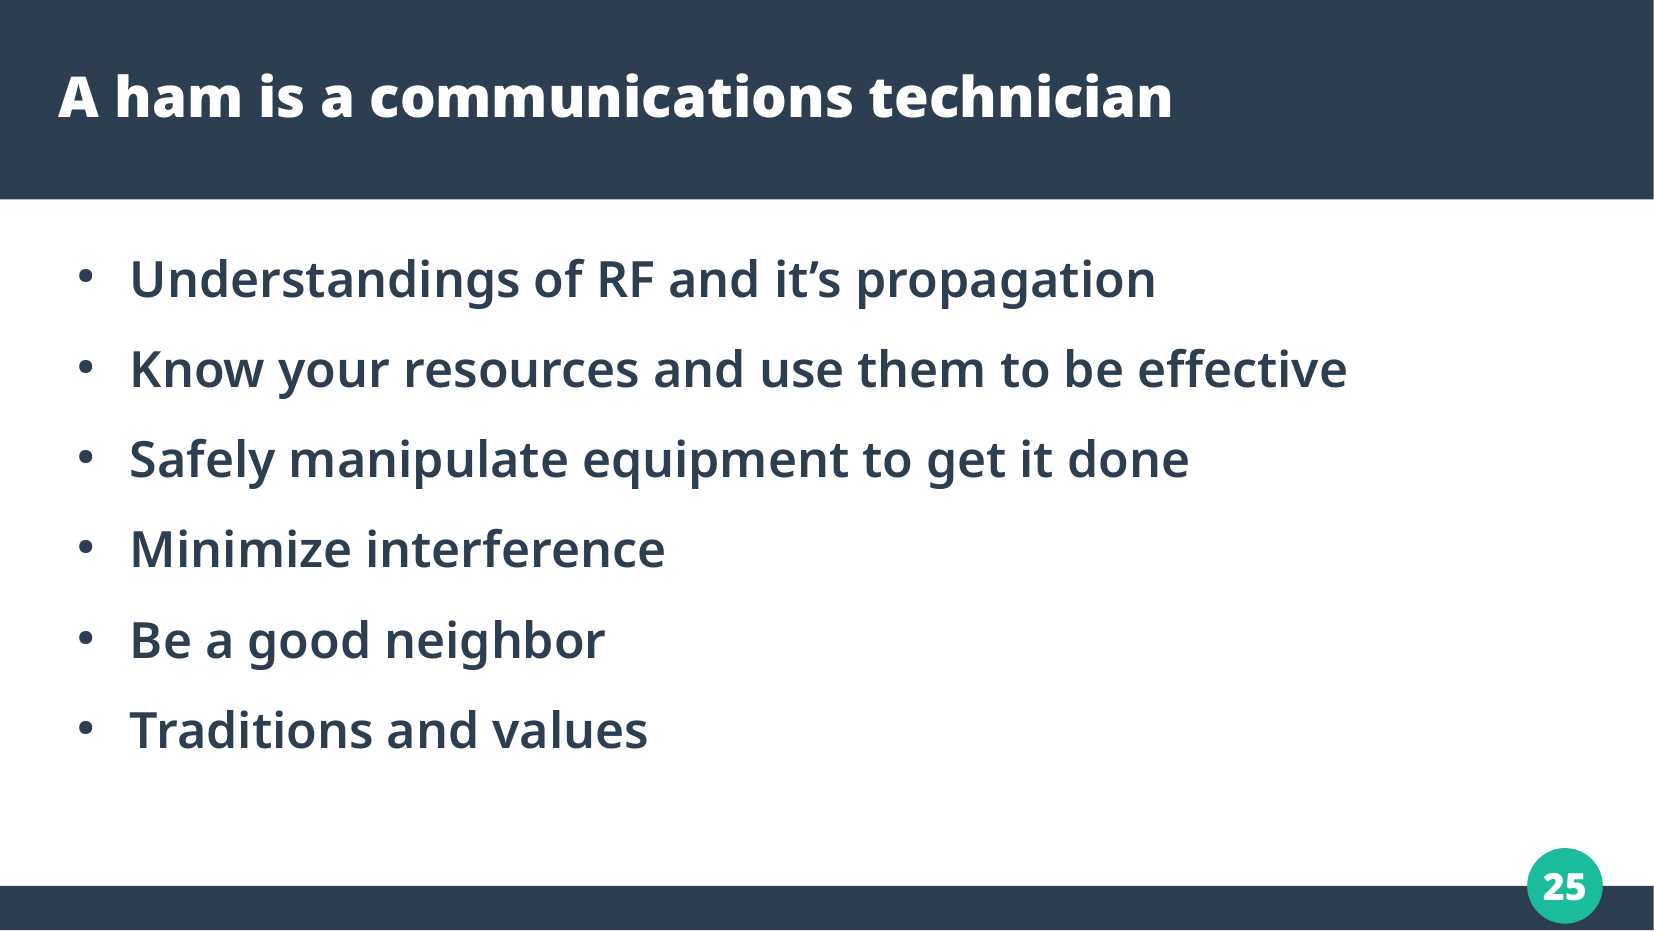

# A ham is a communications technician
Understandings of RF and it’s propagation
Know your resources and use them to be effective
Safely manipulate equipment to get it done
Minimize interference
Be a good neighbor
Traditions and values